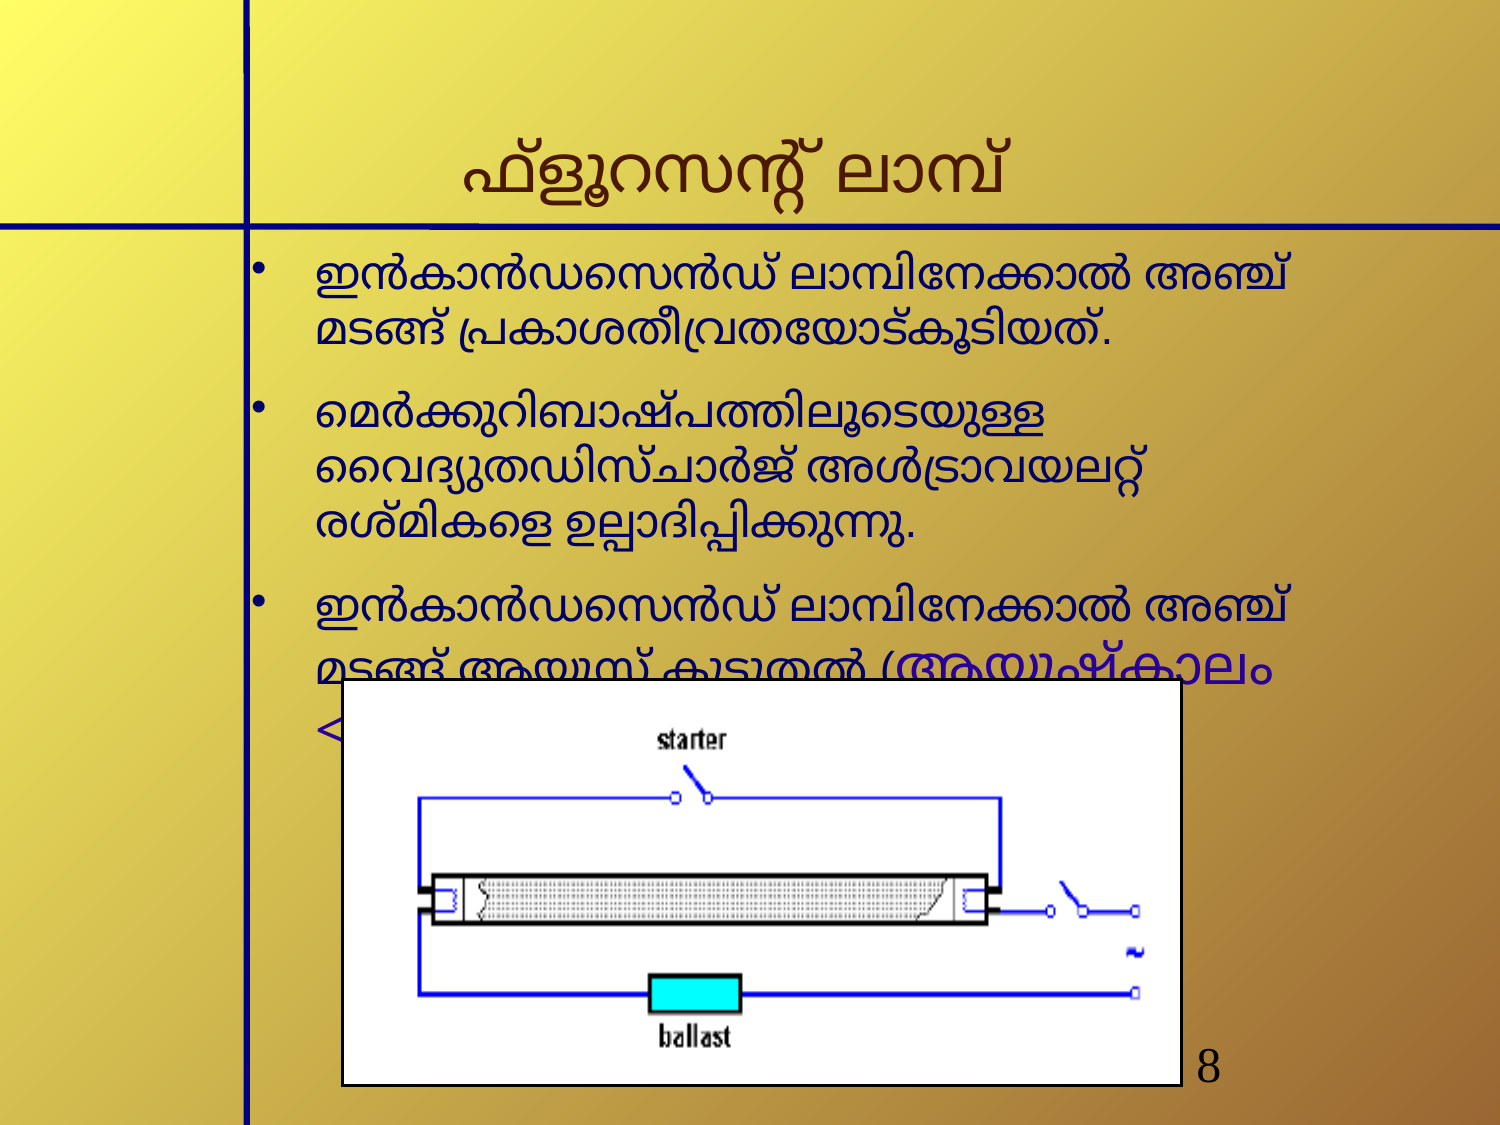

ഫ്ളൂറസന്റ് ലാമ്പ്
ഇന്‍കാന്‍ഡസെന്‍ഡ് ലാമ്പിനേക്കാല്‍ അഞ്ച് മടങ്ങ് പ്രകാശതീവ്രതയോട്കൂടിയത്.
മെര്‍ക്കുറിബാഷ്പത്തിലൂടെയുള്ള വൈദ്യുതഡിസ്ചാര്‍ജ് അള്‍ട്രാവയലറ്റ് രശ്മികളെ ഉല്പാദിപ്പിക്കുന്നു.
ഇന്‍കാന്‍ഡസെന്‍ഡ് ലാമ്പിനേക്കാല്‍ അഞ്ച് മടങ്ങ് ആയുസ്സ് കൂടുതല്‍.(ആയുഷ്കാലം <5000 മണിക്കൂര്‍)
8